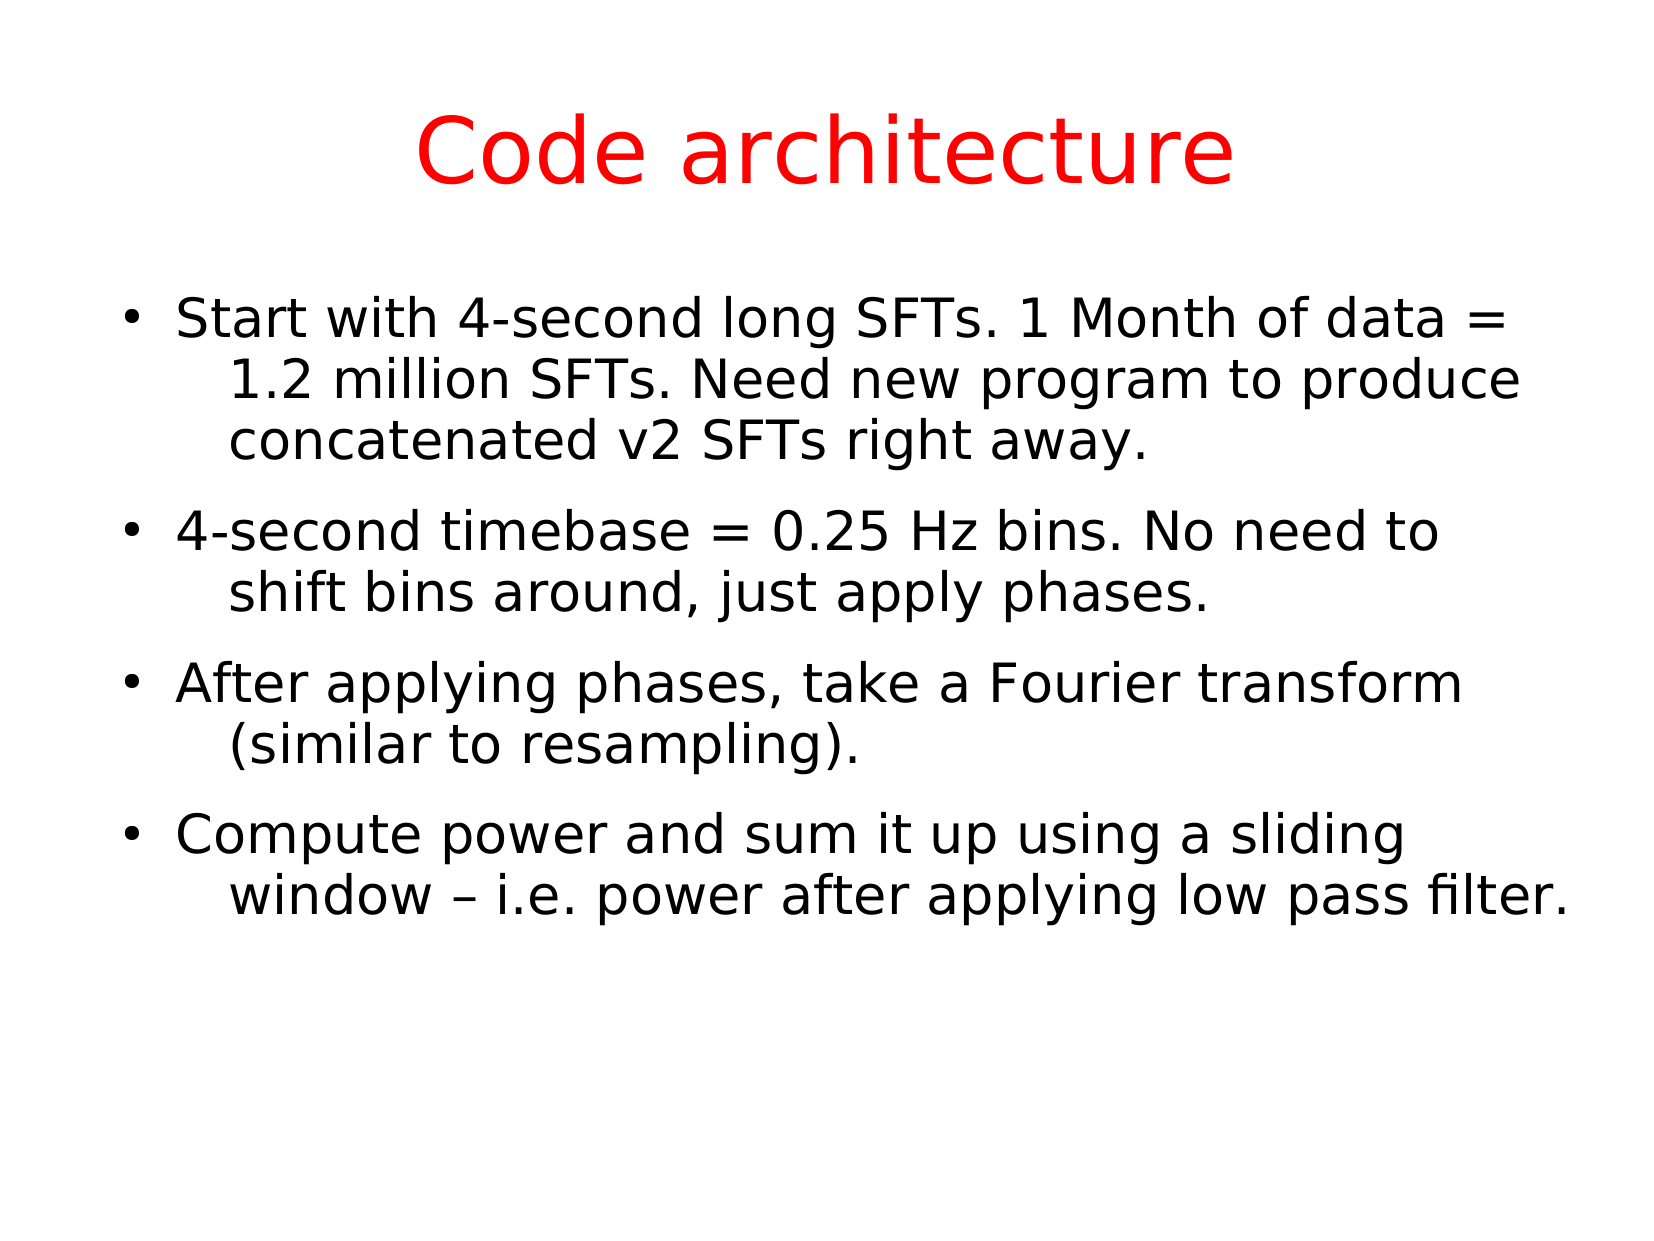

# Code architecture
Start with 4-second long SFTs. 1 Month of data = 1.2 million SFTs. Need new program to produce concatenated v2 SFTs right away.
4-second timebase = 0.25 Hz bins. No need to shift bins around, just apply phases.
After applying phases, take a Fourier transform (similar to resampling).
Compute power and sum it up using a sliding window – i.e. power after applying low pass filter.